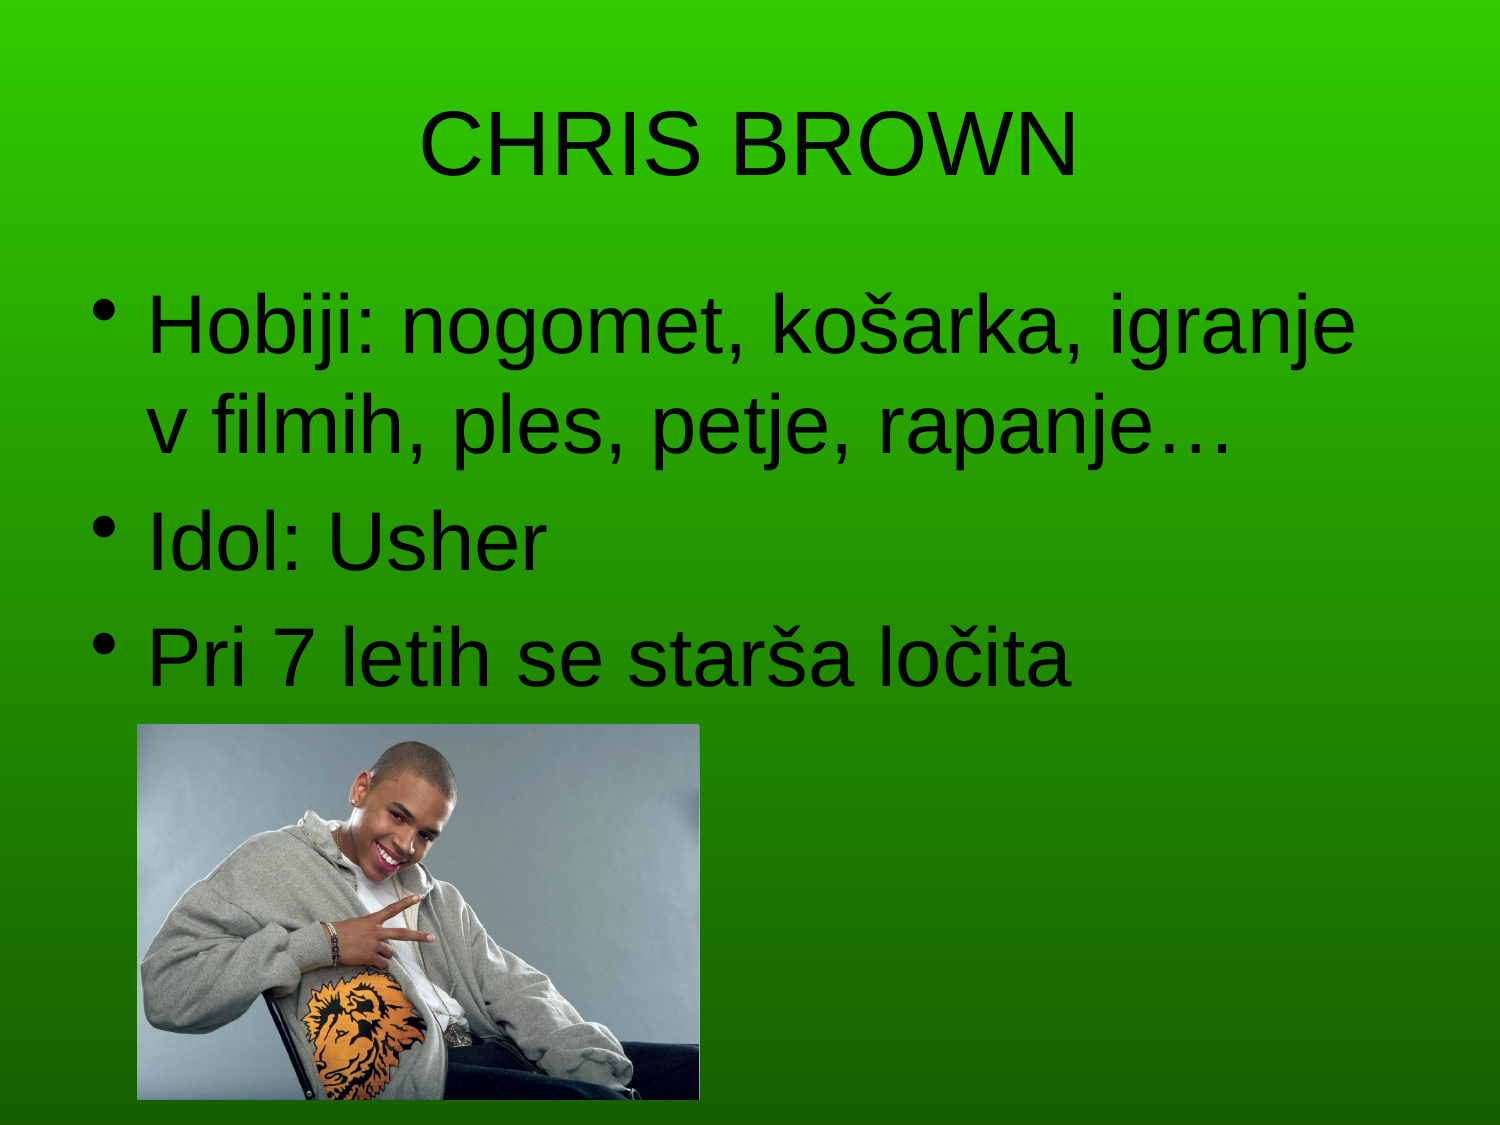

# CHRIS BROWN
Hobiji: nogomet, košarka, igranje v filmih, ples, petje, rapanje…
Idol: Usher
Pri 7 letih se starša ločita